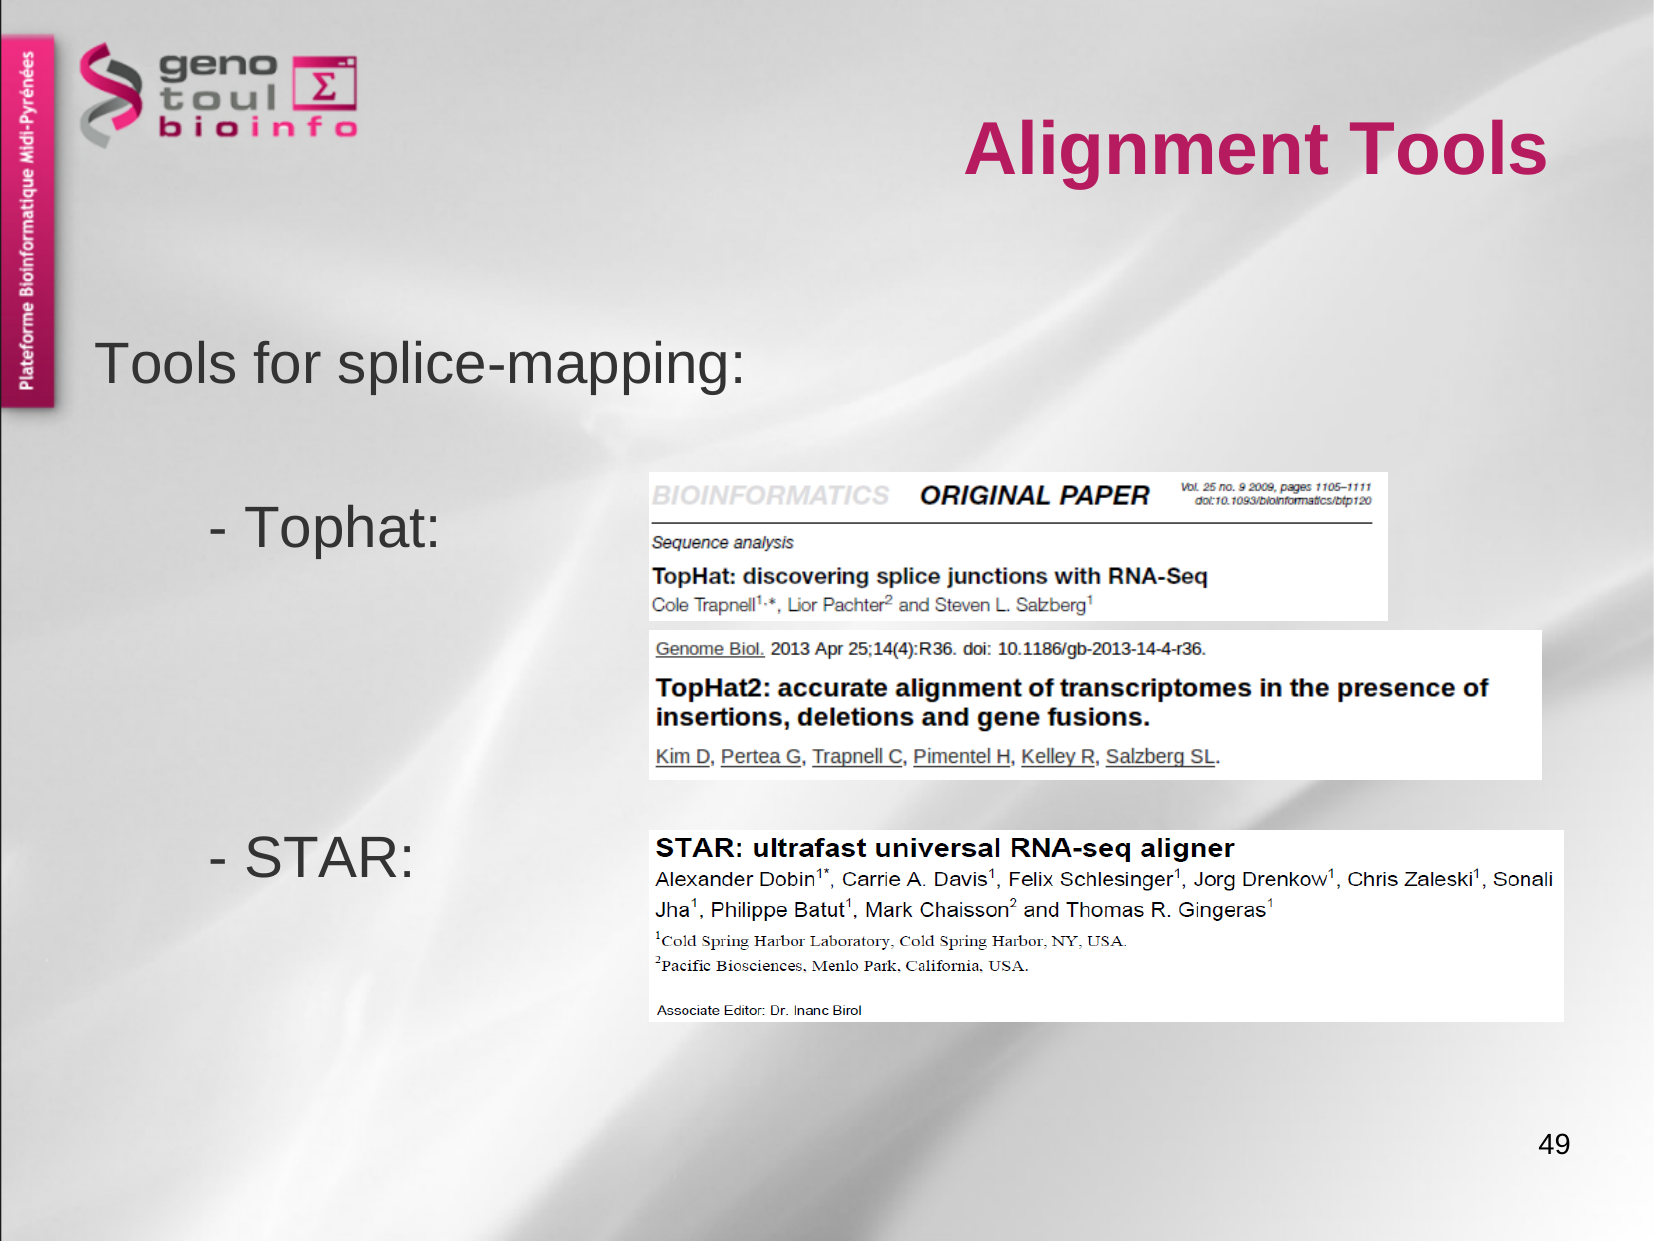

# Alignment Tools
 Tools for splice-mapping:
 - Tophat:
 - STAR: